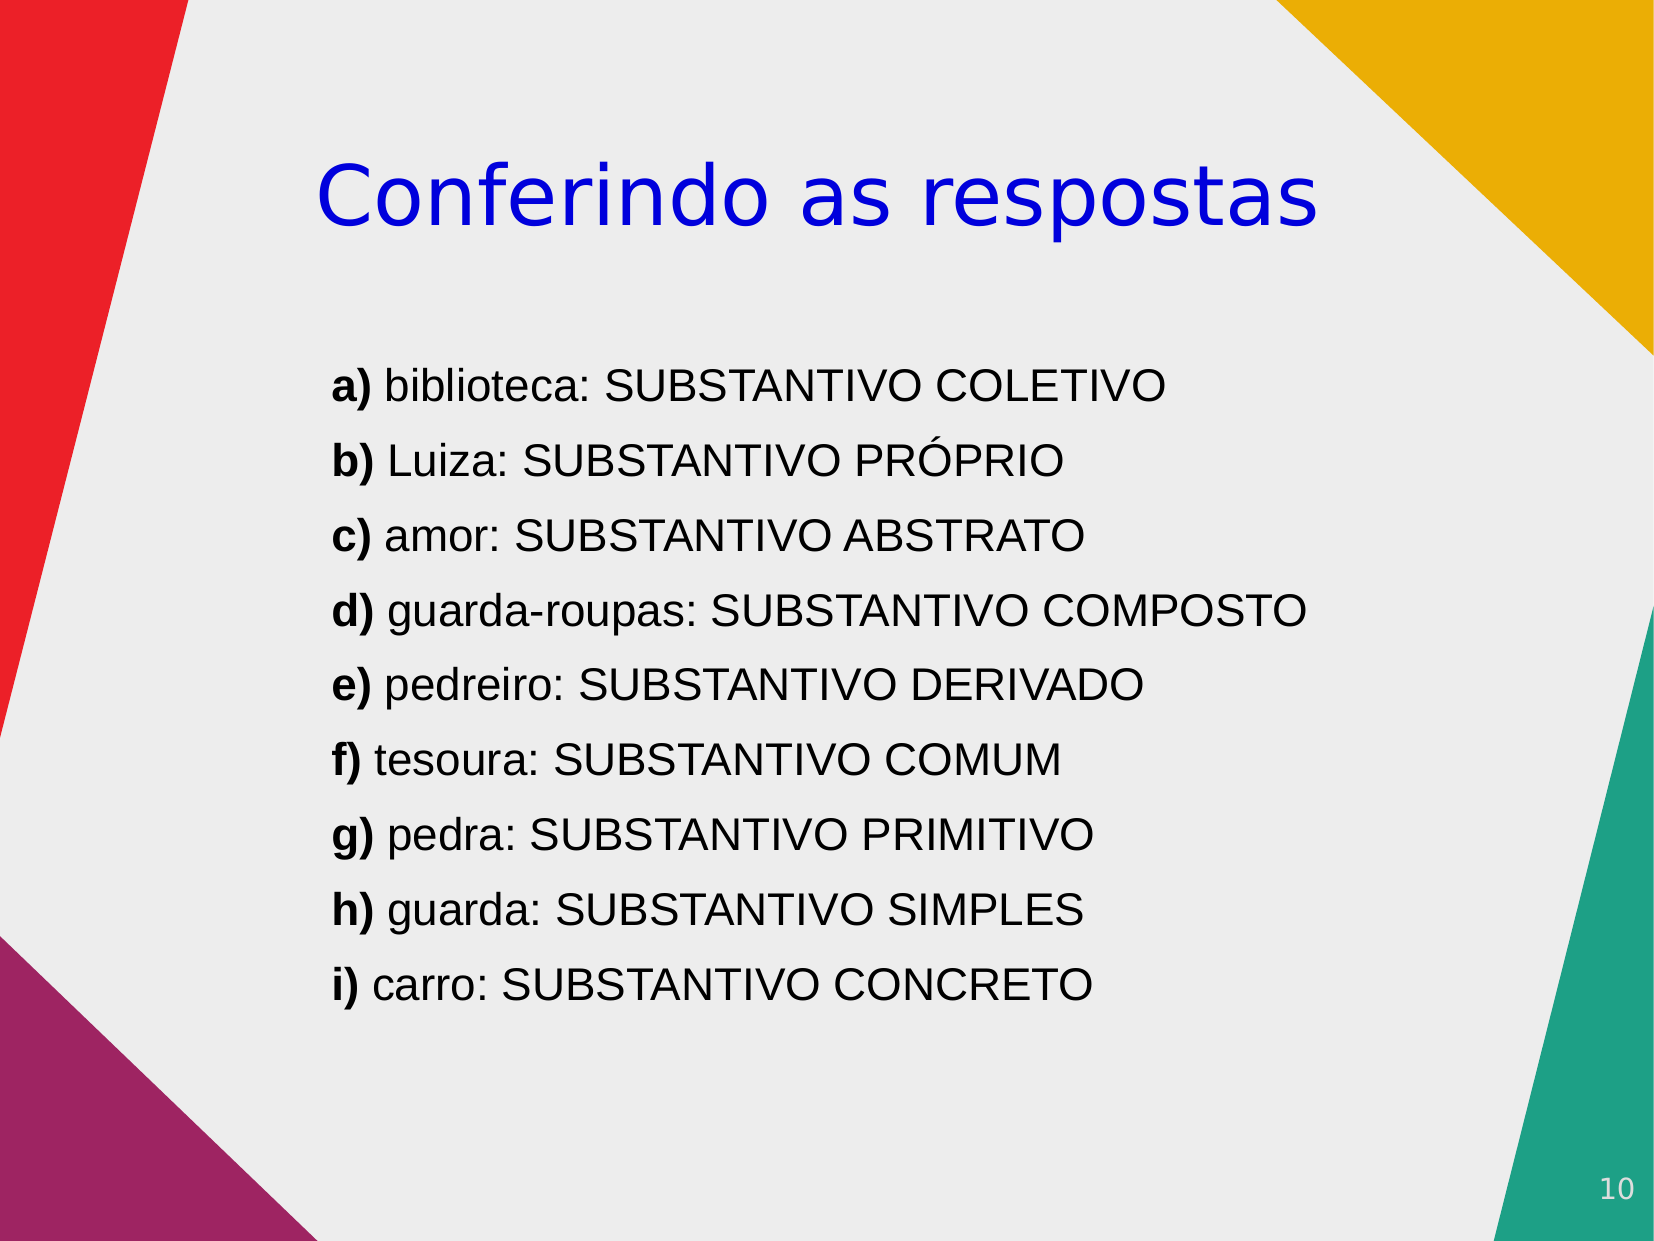

# Conferindo as respostas
a) biblioteca: SUBSTANTIVO COLETIVO
b) Luiza: SUBSTANTIVO PRÓPRIO
c) amor: SUBSTANTIVO ABSTRATO
d) guarda-roupas: SUBSTANTIVO COMPOSTO
e) pedreiro: SUBSTANTIVO DERIVADO
f) tesoura: SUBSTANTIVO COMUM
g) pedra: SUBSTANTIVO PRIMITIVO
h) guarda: SUBSTANTIVO SIMPLES
i) carro: SUBSTANTIVO CONCRETO
10